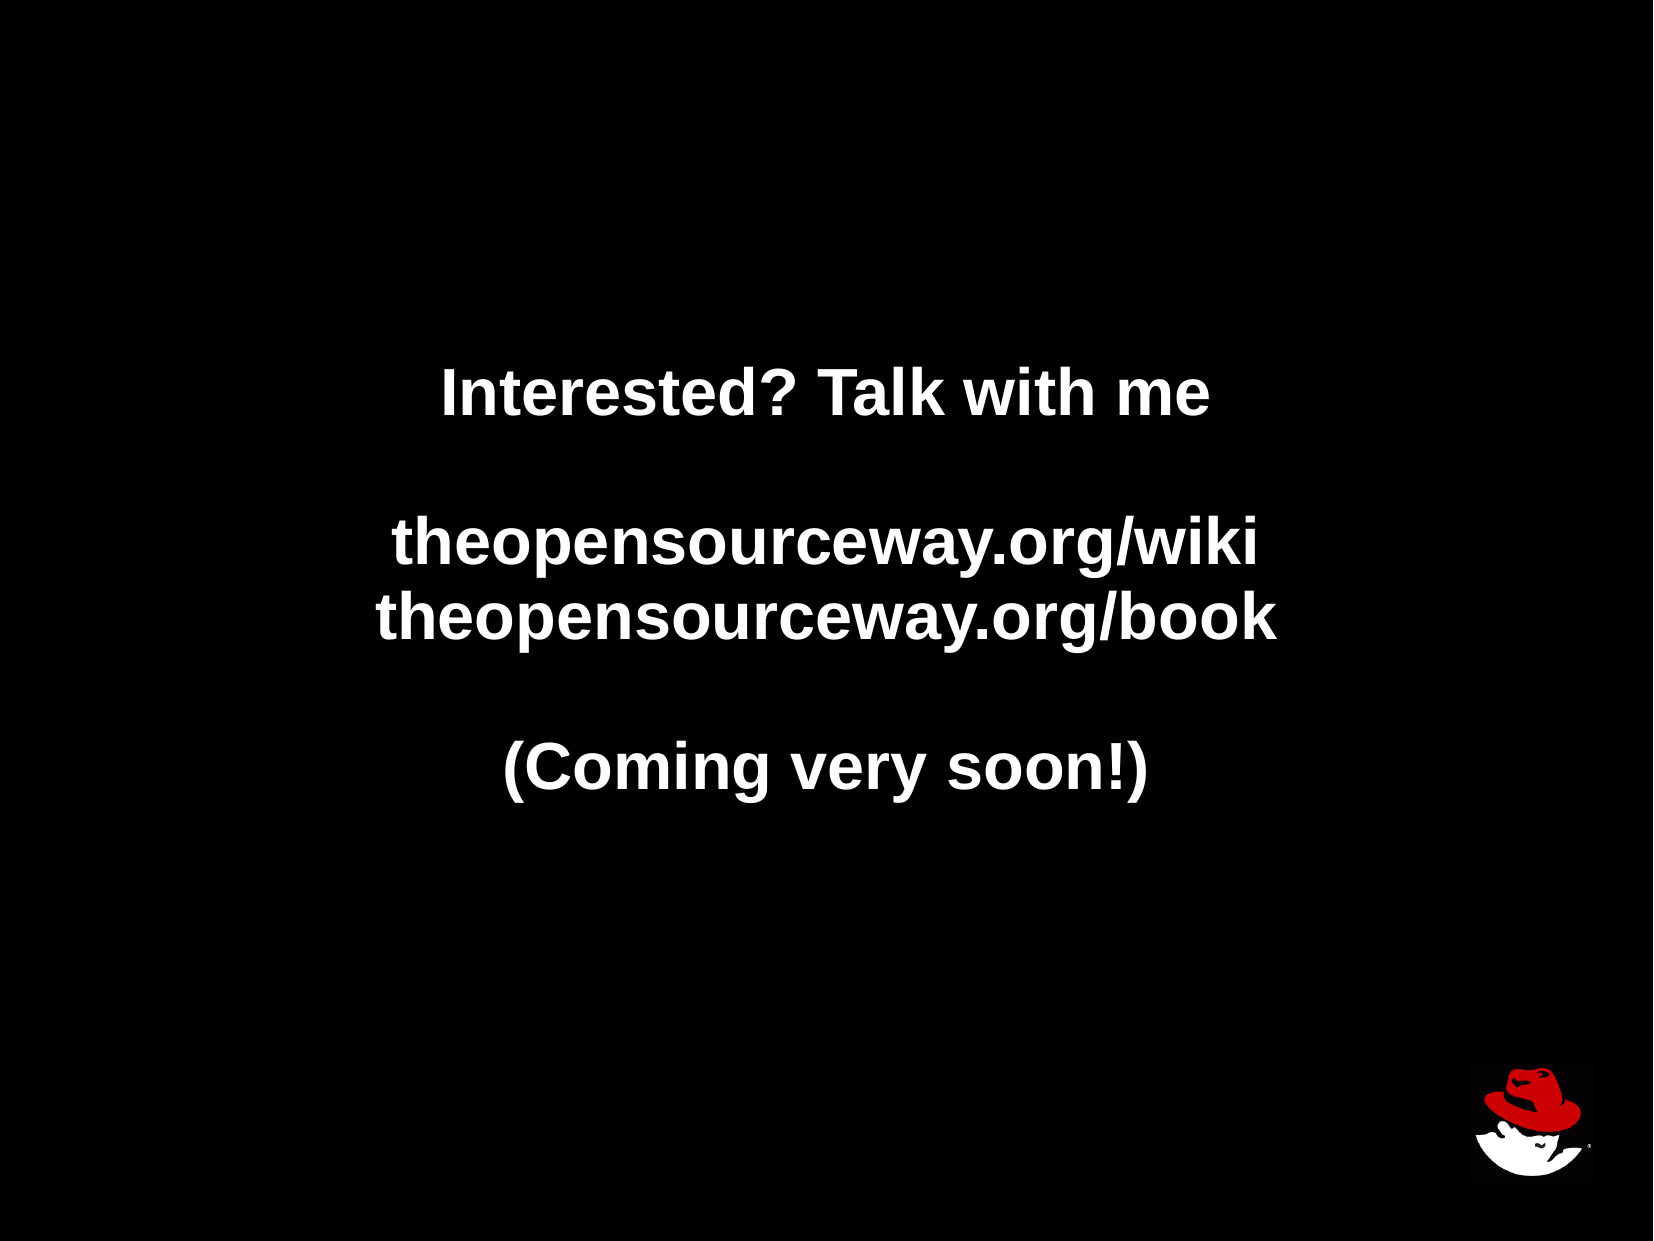

# Interested? Talk with me
theopensourceway.org/wiki
theopensourceway.org/book
(Coming very soon!)